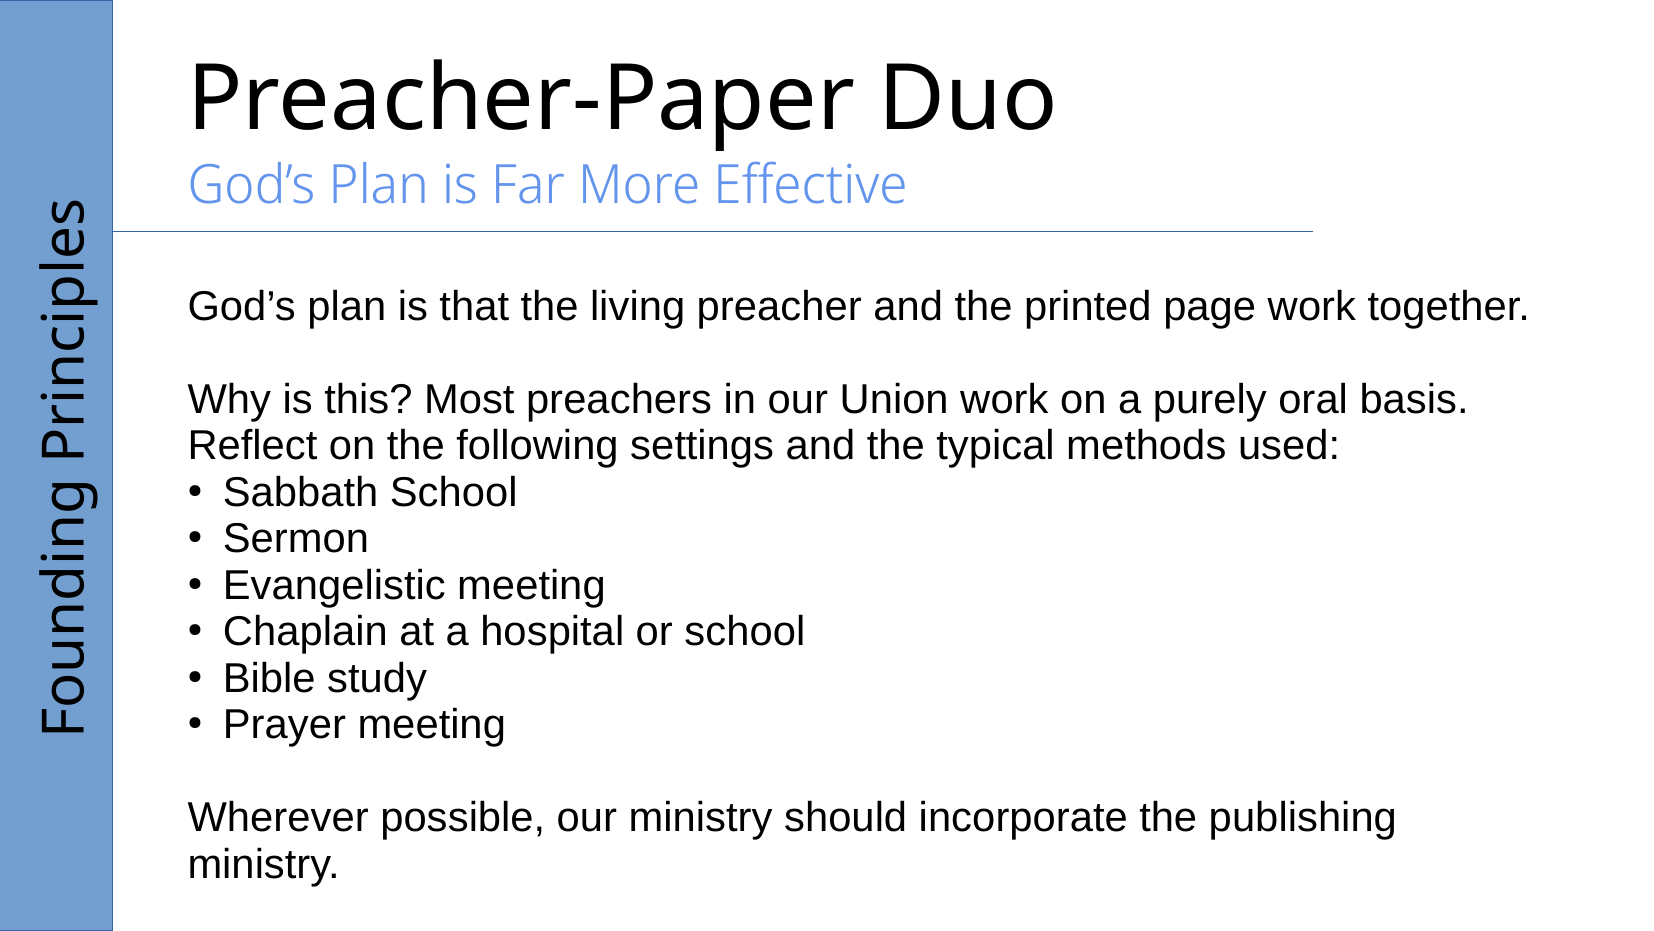

# Preacher-Paper Duo
God’s Plan is Far More Effective
God’s plan is that the living preacher and the printed page work together.
Why is this? Most preachers in our Union work on a purely oral basis. Reflect on the following settings and the typical methods used:
Sabbath School
Sermon
Evangelistic meeting
Chaplain at a hospital or school
Bible study
Prayer meeting
Wherever possible, our ministry should incorporate the publishing ministry.
Founding Principles